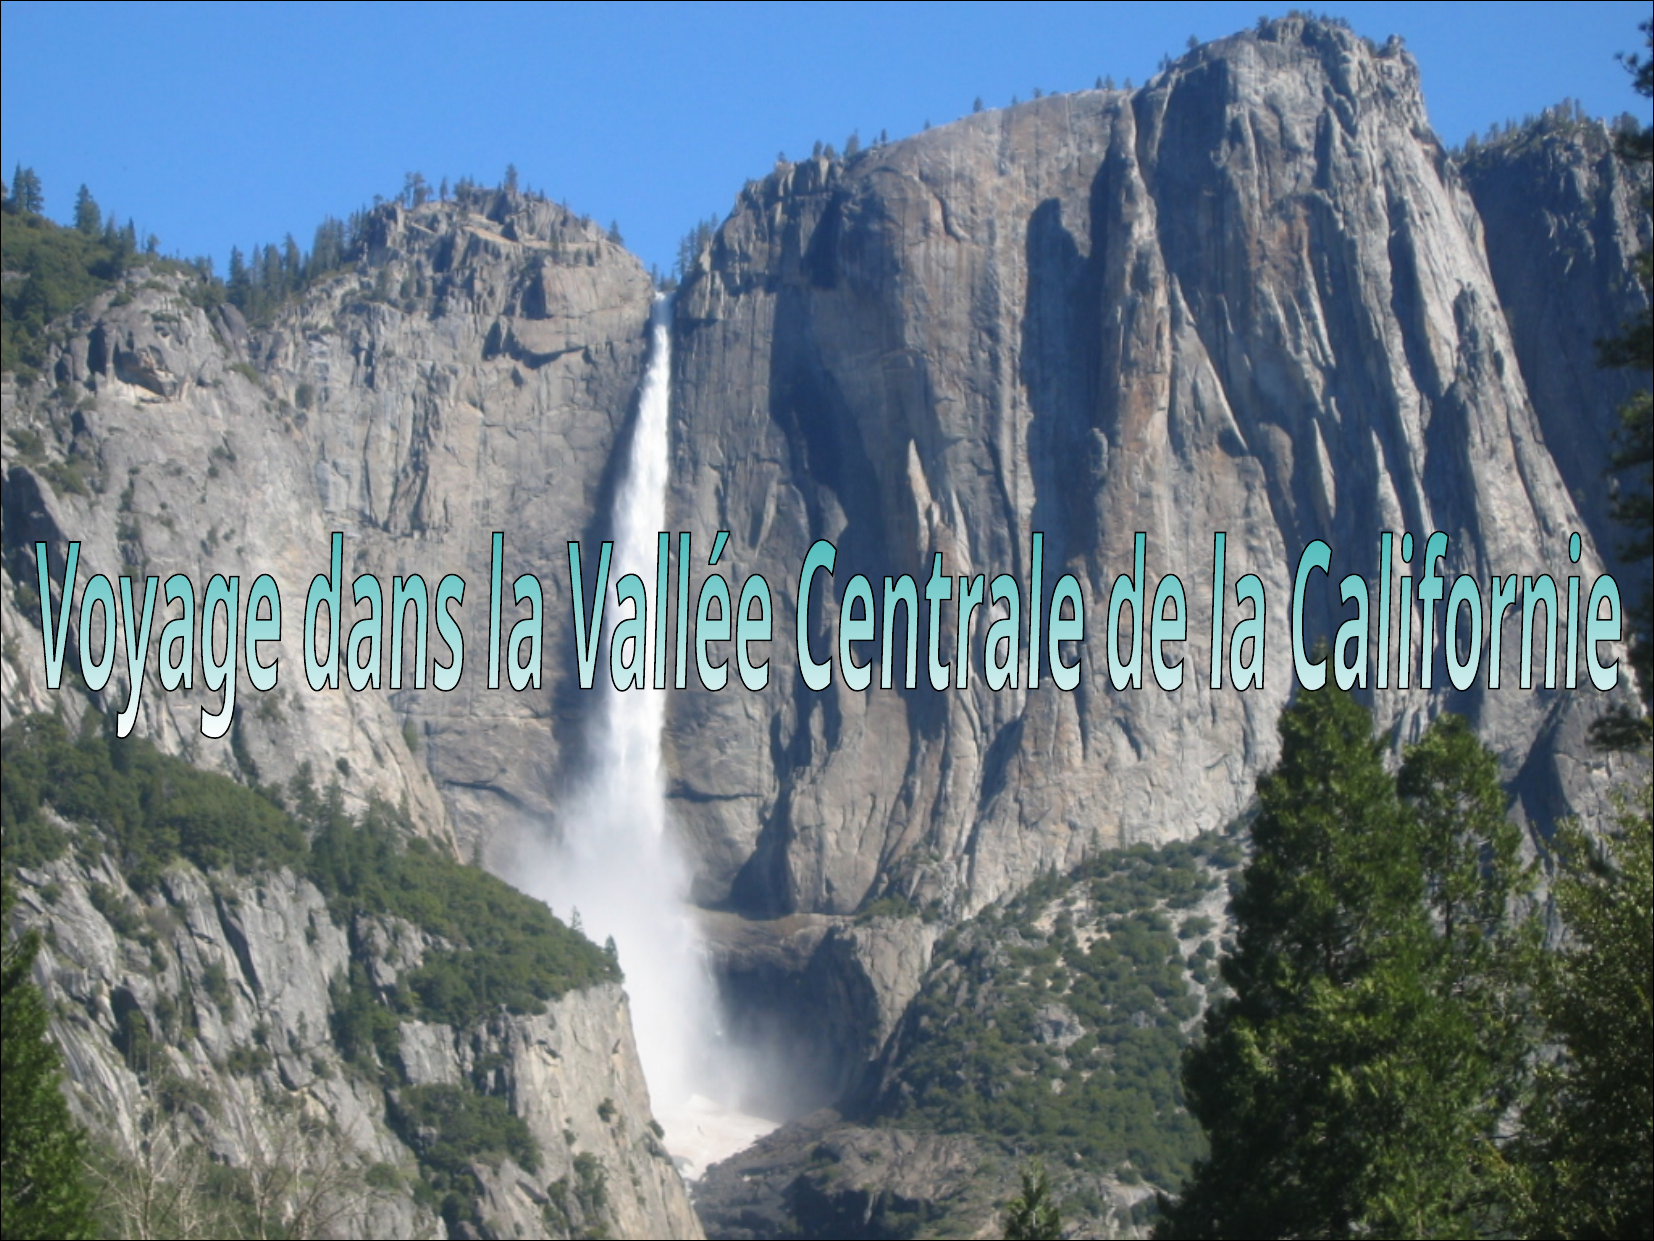

Voyage dans la Vallée Centrale de la Californie